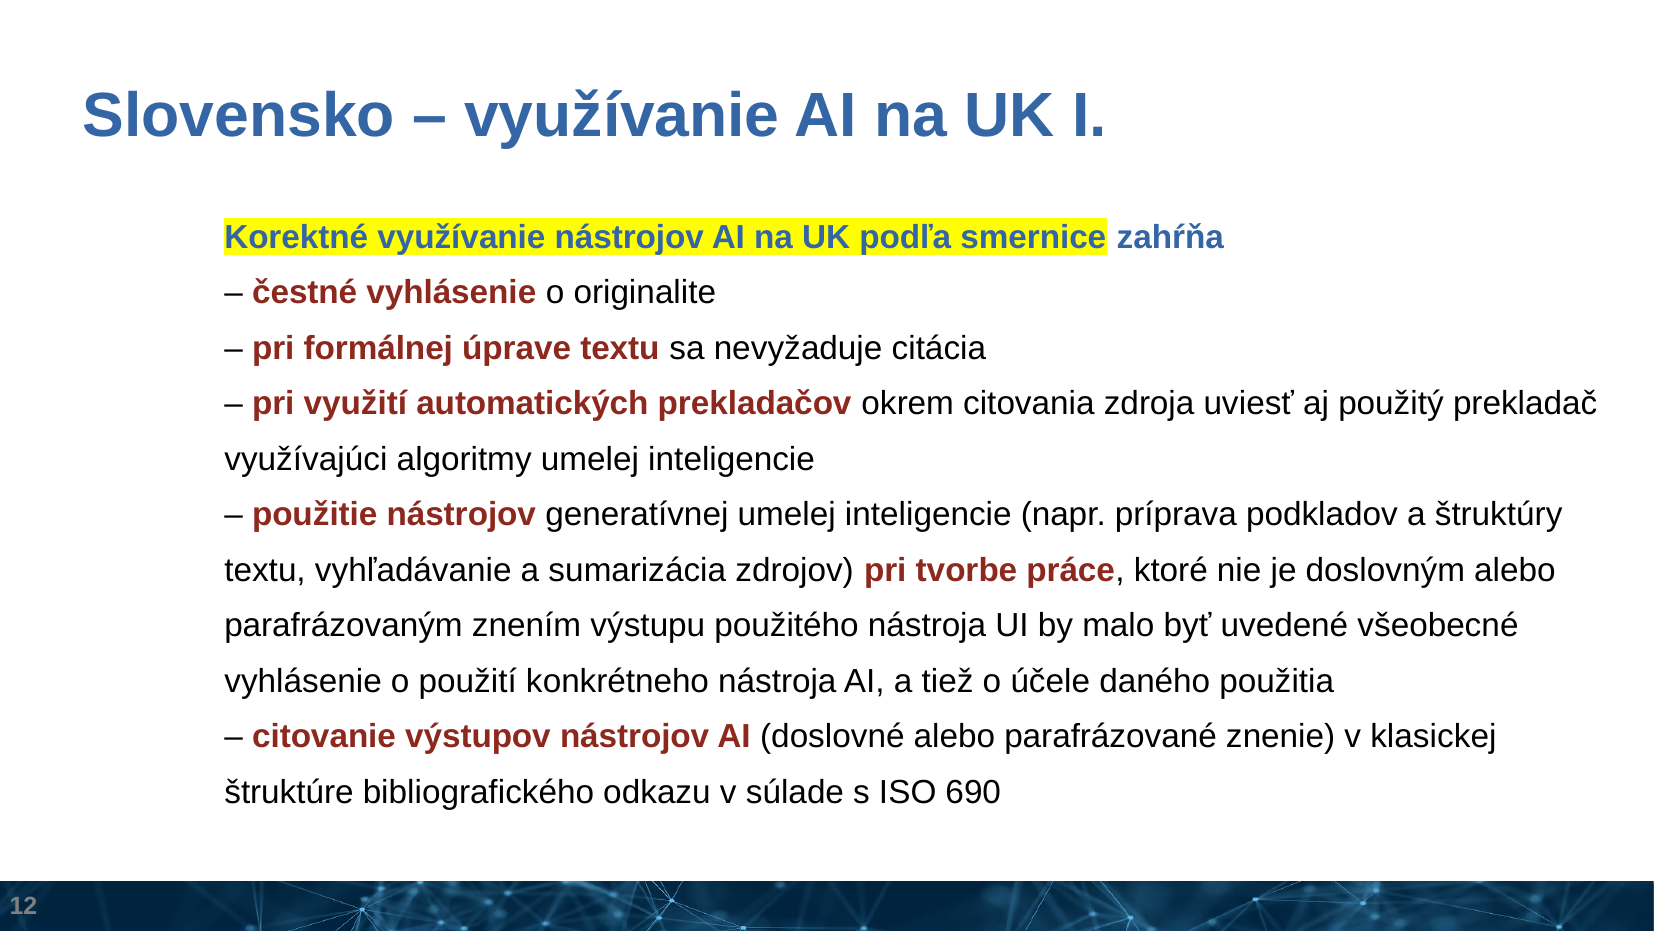

# Slovensko – využívanie AI na UK I.
Korektné využívanie nástrojov AI na UK podľa smernice zahŕňa
– čestné vyhlásenie o originalite
– pri formálnej úprave textu sa nevyžaduje citácia
– pri využití automatických prekladačov okrem citovania zdroja uviesť aj použitý prekladač využívajúci algoritmy umelej inteligencie
– použitie nástrojov generatívnej umelej inteligencie (napr. príprava podkladov a štruktúry textu, vyhľadávanie a sumarizácia zdrojov) pri tvorbe práce, ktoré nie je doslovným alebo parafrázovaným znením výstupu použitého nástroja UI by malo byť uvedené všeobecné vyhlásenie o použití konkrétneho nástroja AI, a tiež o účele daného použitia
– citovanie výstupov nástrojov AI (doslovné alebo parafrázované znenie) v klasickej štruktúre bibliografického odkazu v súlade s ISO 690